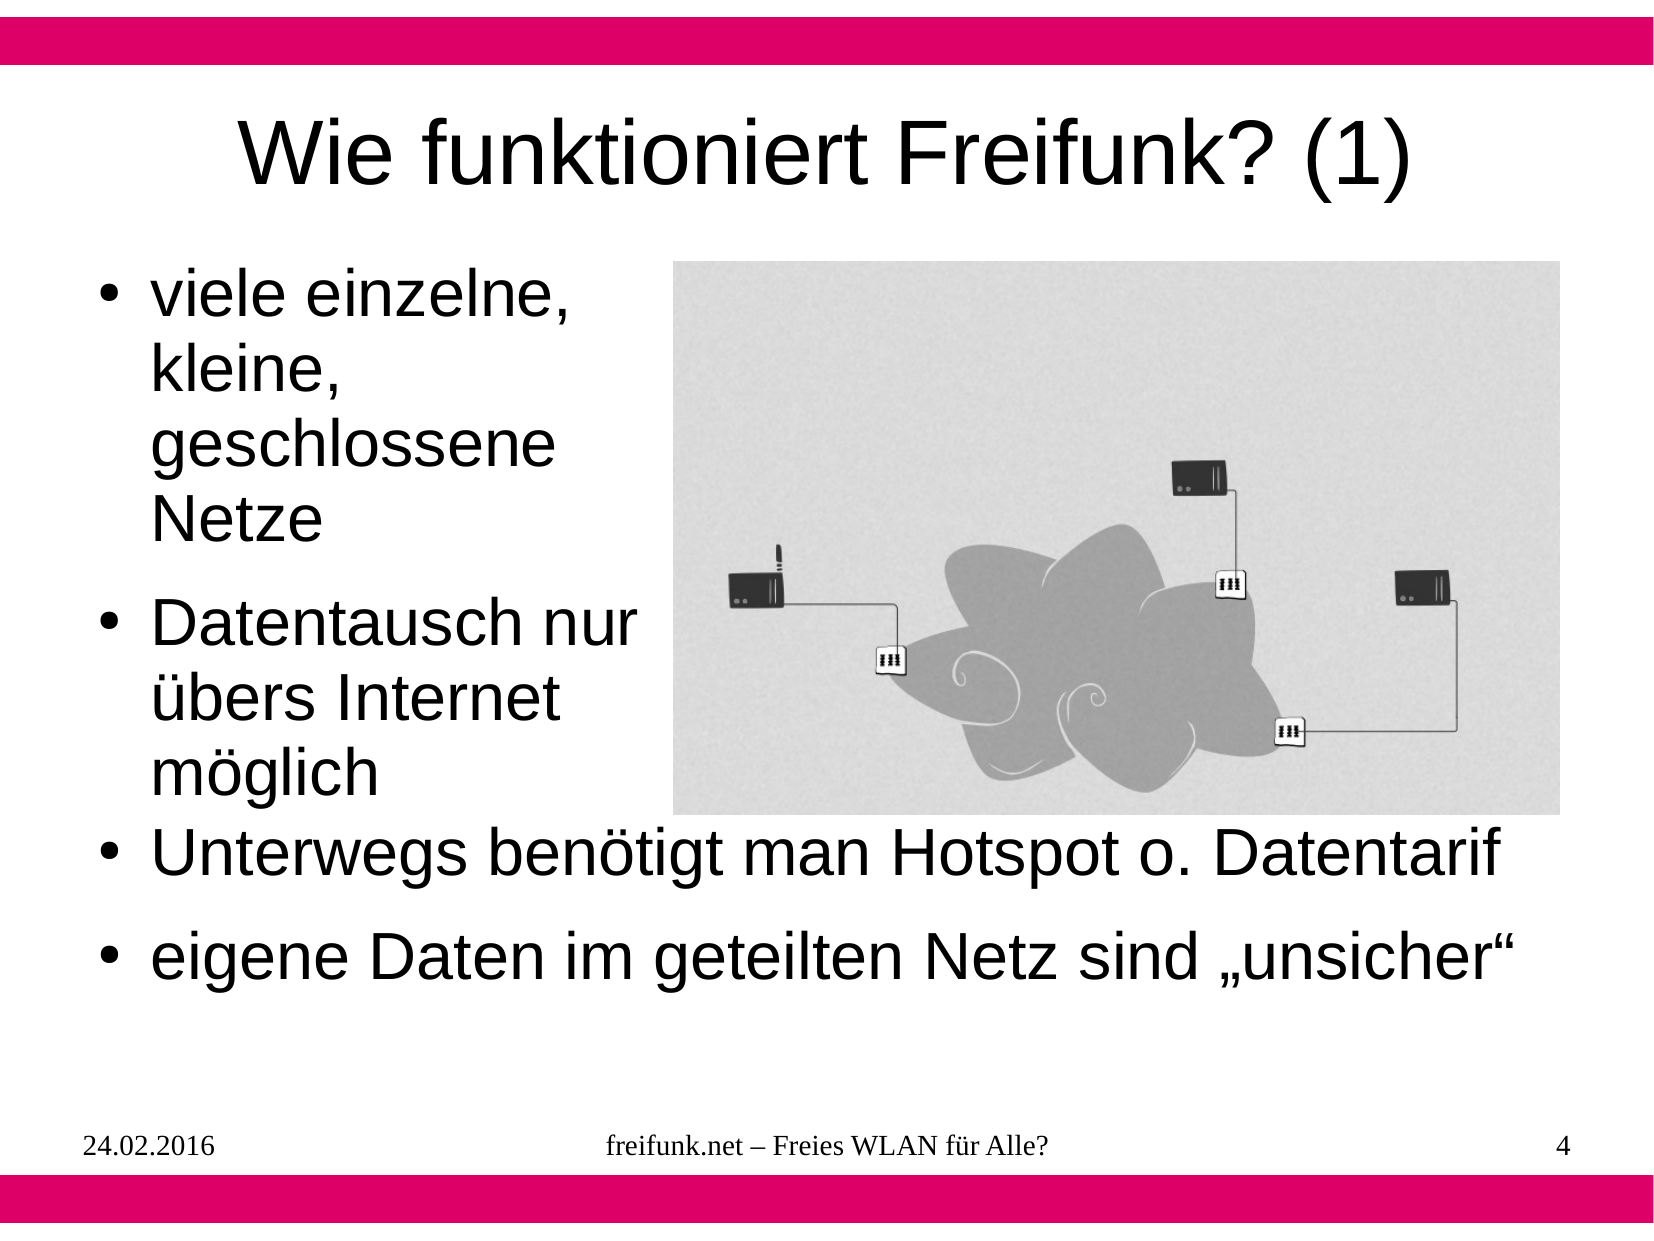

# Wie funktioniert Freifunk? (1)
viele einzelne, kleine, geschlossene Netze
Datentausch nur übers Internet möglich
Unterwegs benötigt man Hotspot o. Datentarif
eigene Daten im geteilten Netz sind „unsicher“
24.02.2016
freifunk.net – Freies WLAN für Alle?
4